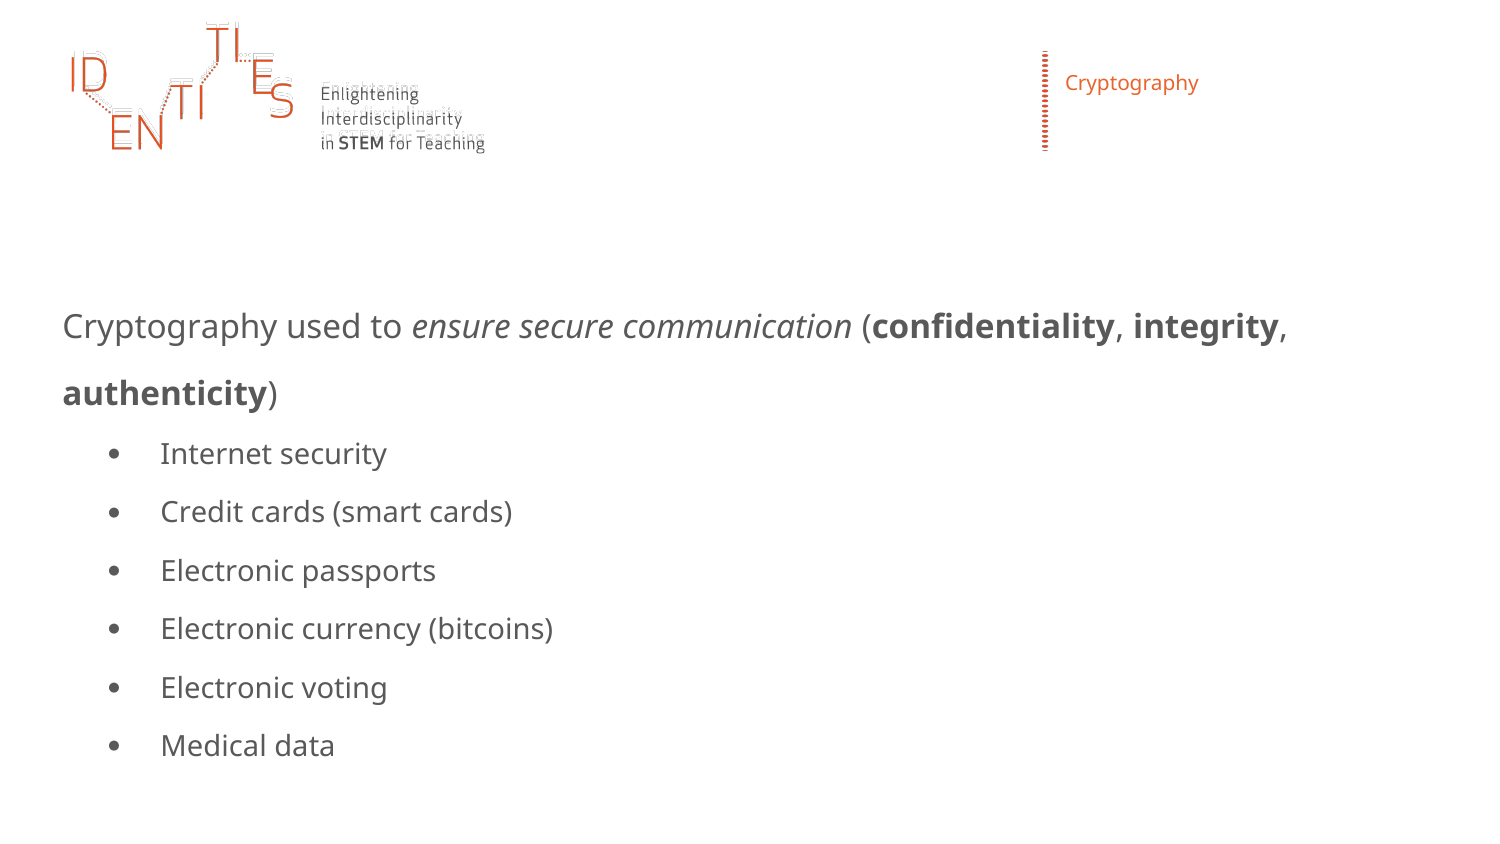

Cryptography
Cryptography used to ensure secure communication (confidentiality, integrity, authenticity)
Internet security
Credit cards (smart cards)
Electronic passports
Electronic currency (bitcoins)
Electronic voting
Medical data